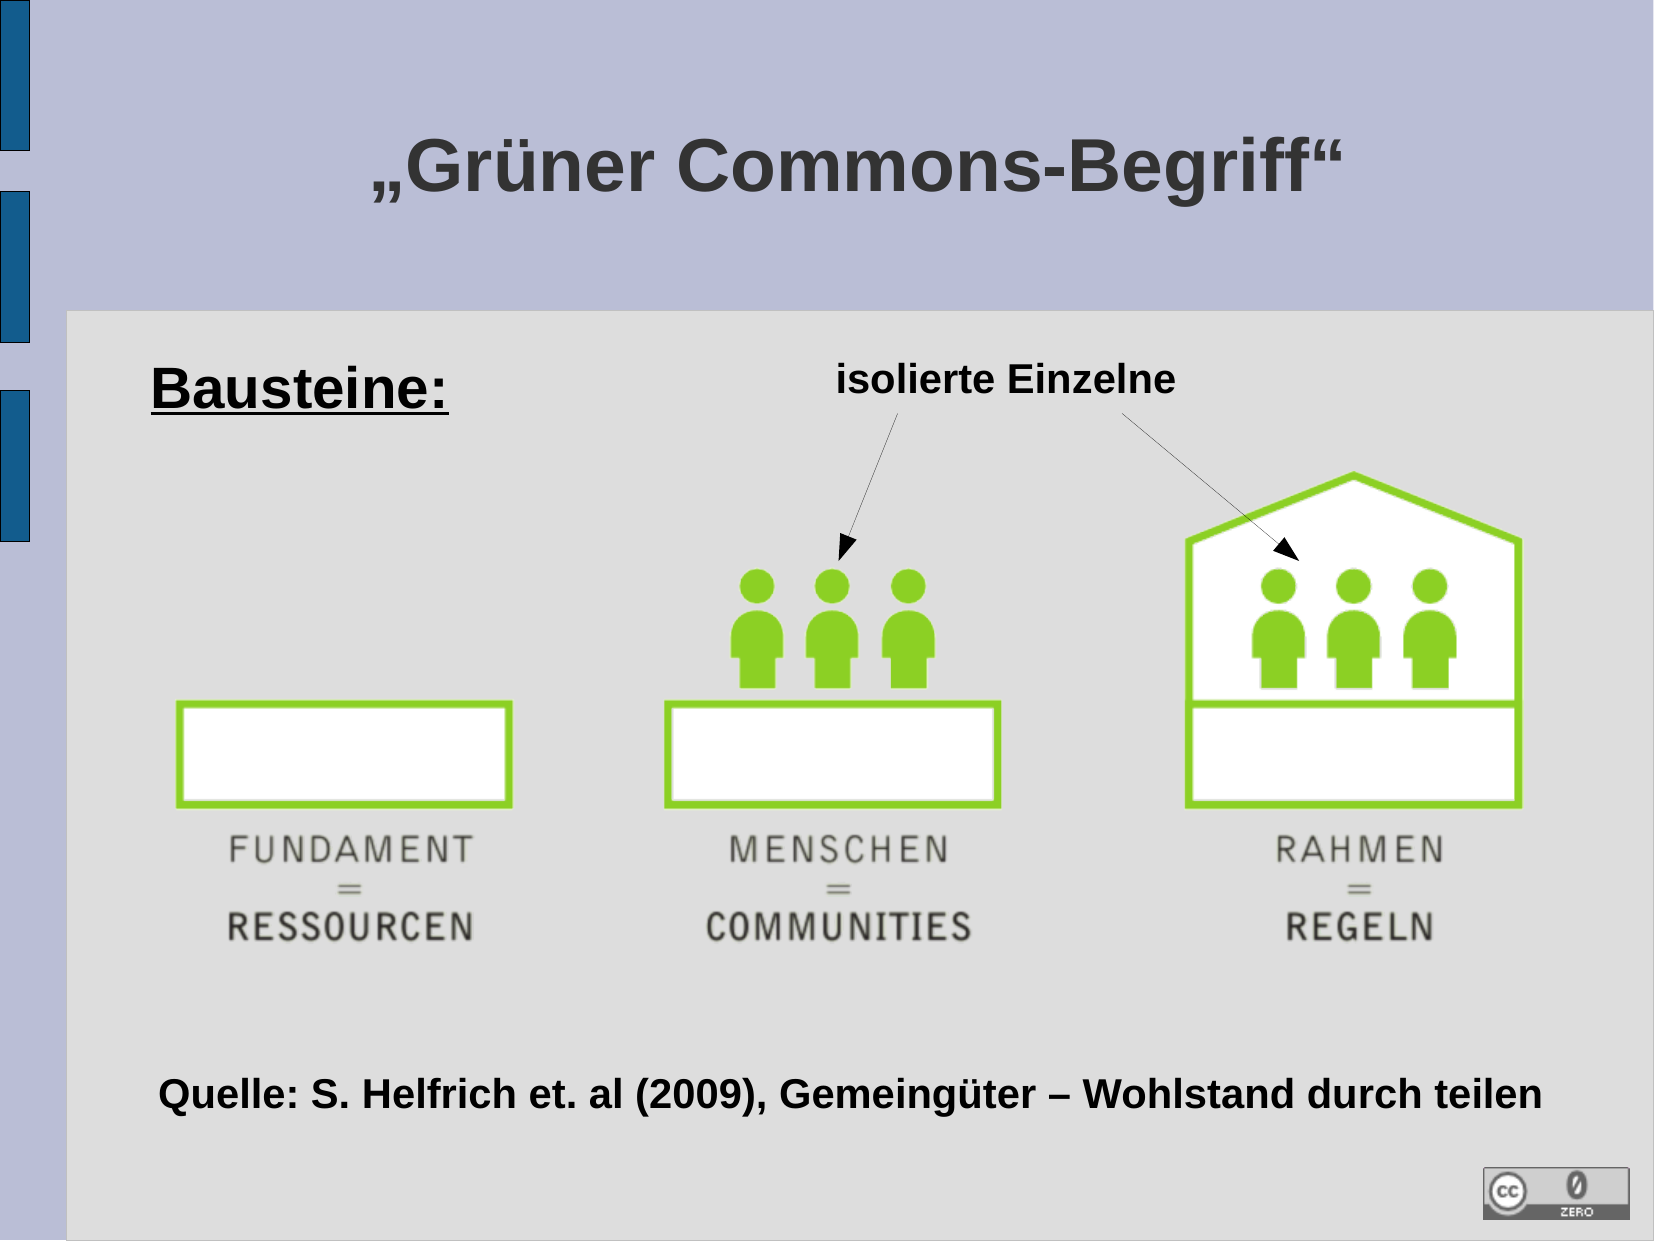

# „Grüner Commons-Begriff“
Bausteine:
isolierte Einzelne
Quelle: S. Helfrich et. al (2009), Gemeingüter – Wohlstand durch teilen